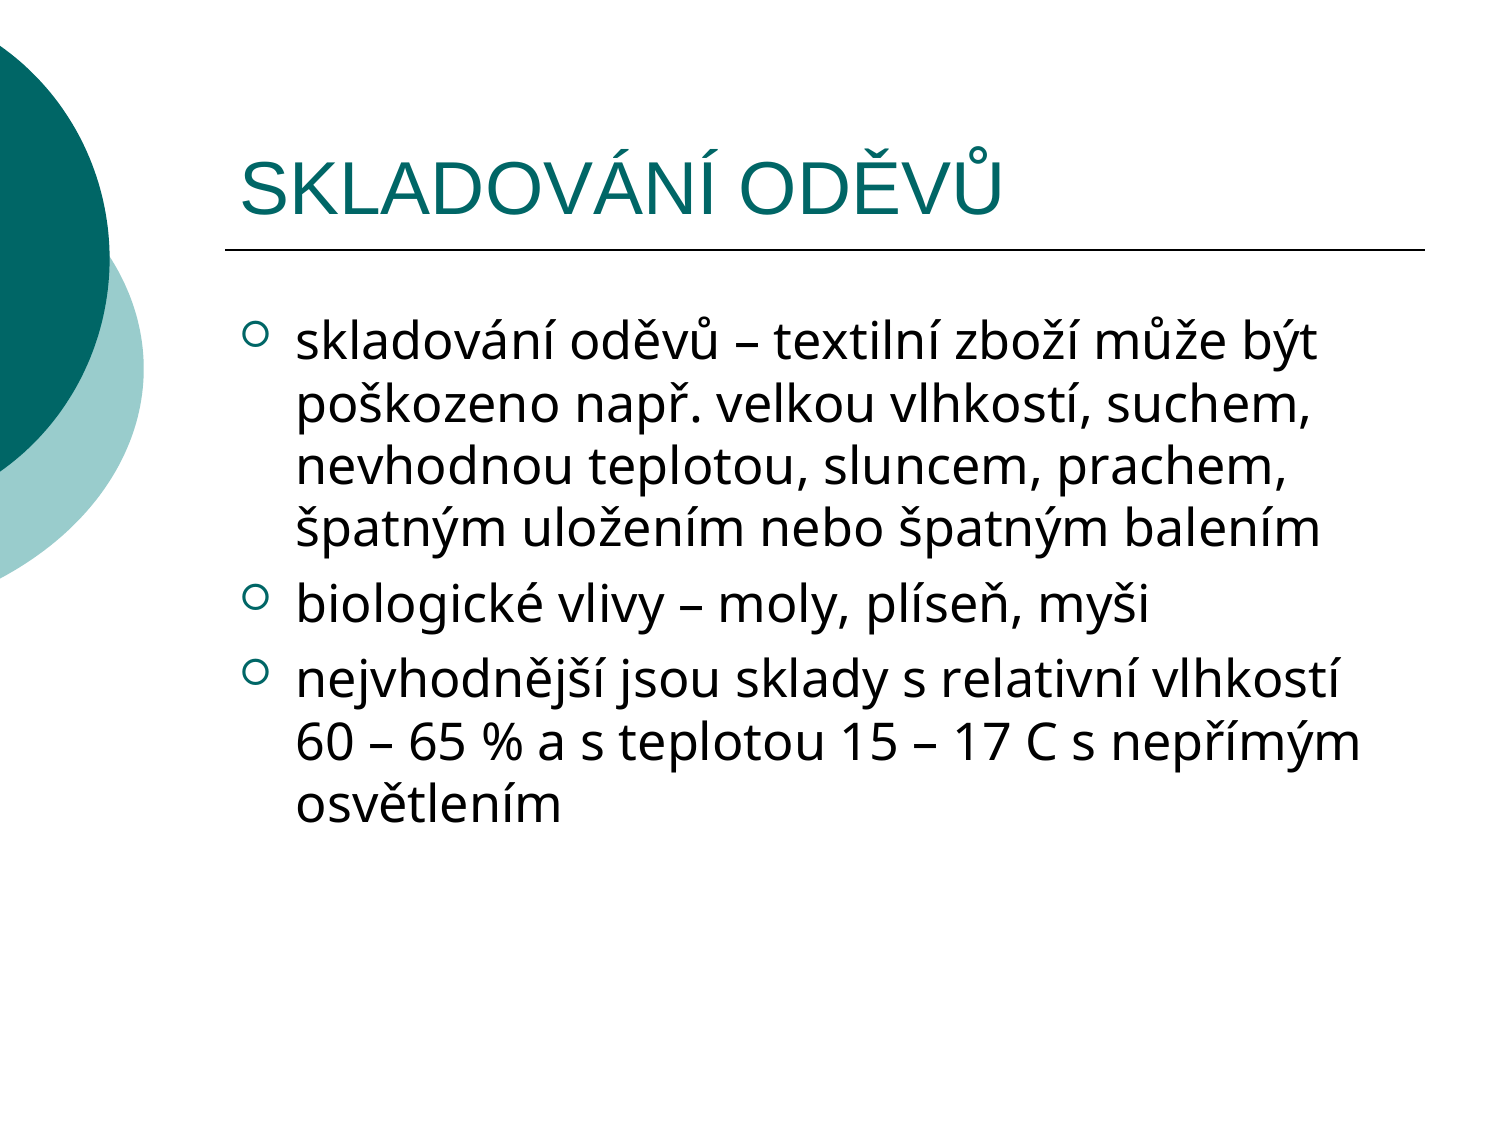

# SKLADOVÁNÍ ODĚVŮ
skladování oděvů – textilní zboží může být poškozeno např. velkou vlhkostí, suchem, nevhodnou teplotou, sluncem, prachem, špatným uložením nebo špatným balením
biologické vlivy – moly, plíseň, myši
nejvhodnější jsou sklady s relativní vlhkostí 60 – 65 % a s teplotou 15 – 17 C s nepřímým osvětlením